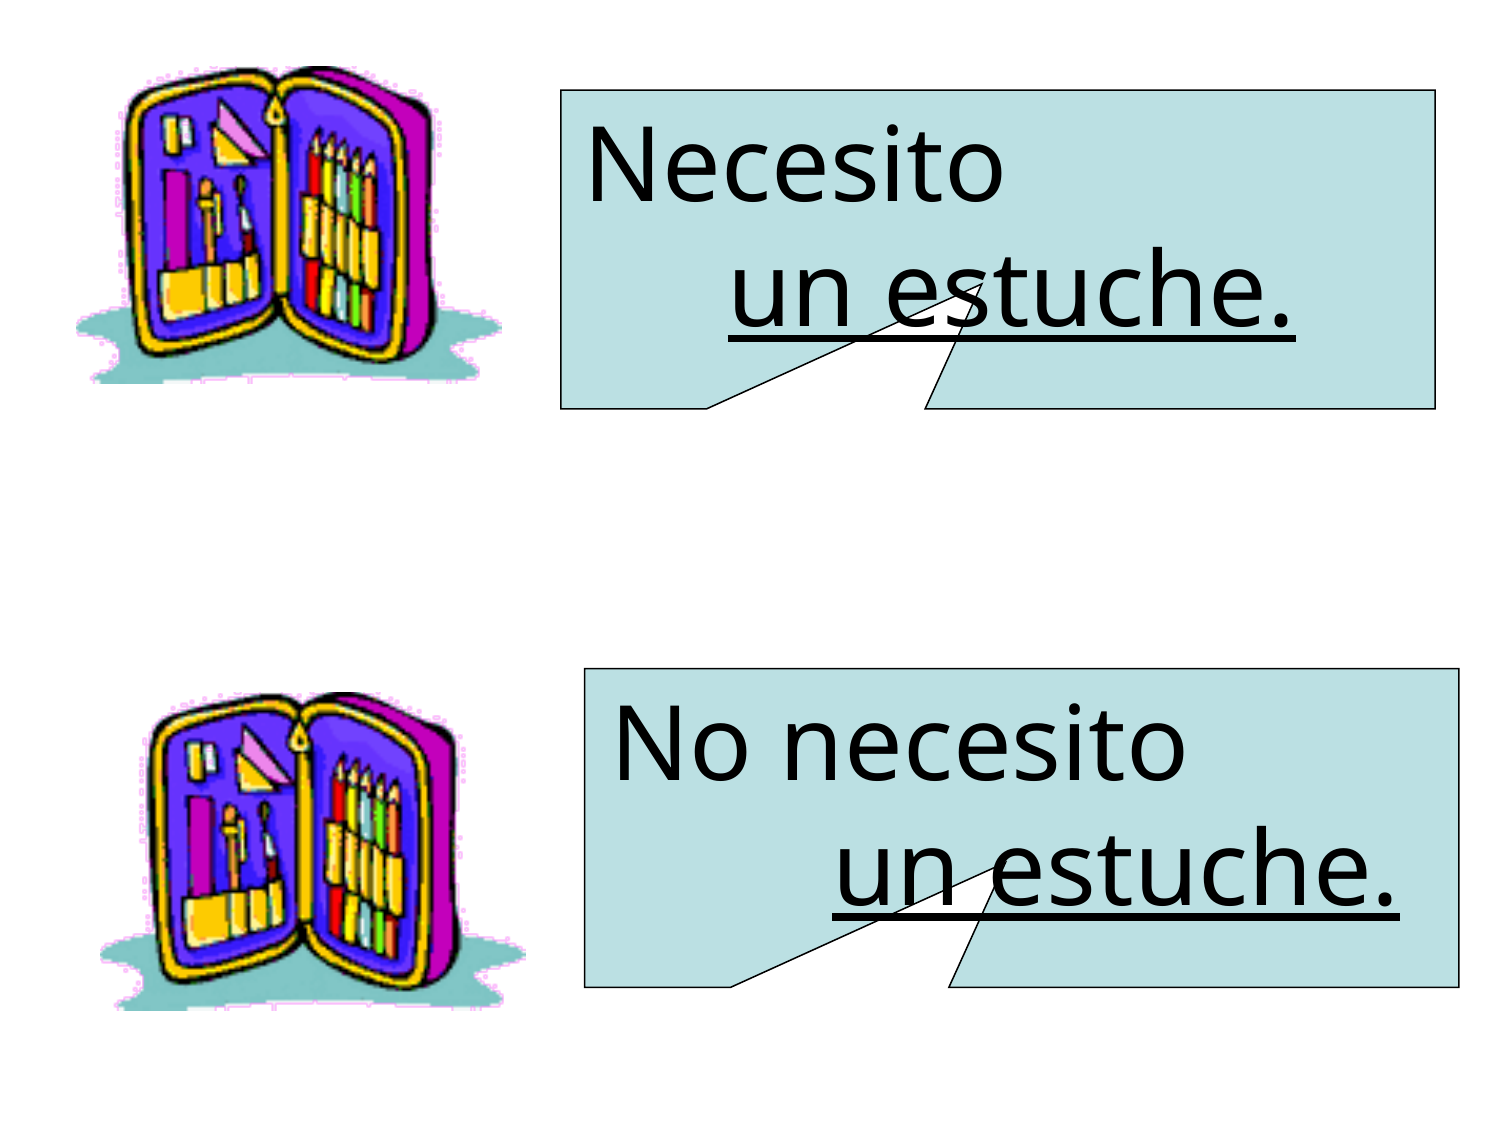

Necesito un estuche.
No necesito un estuche.